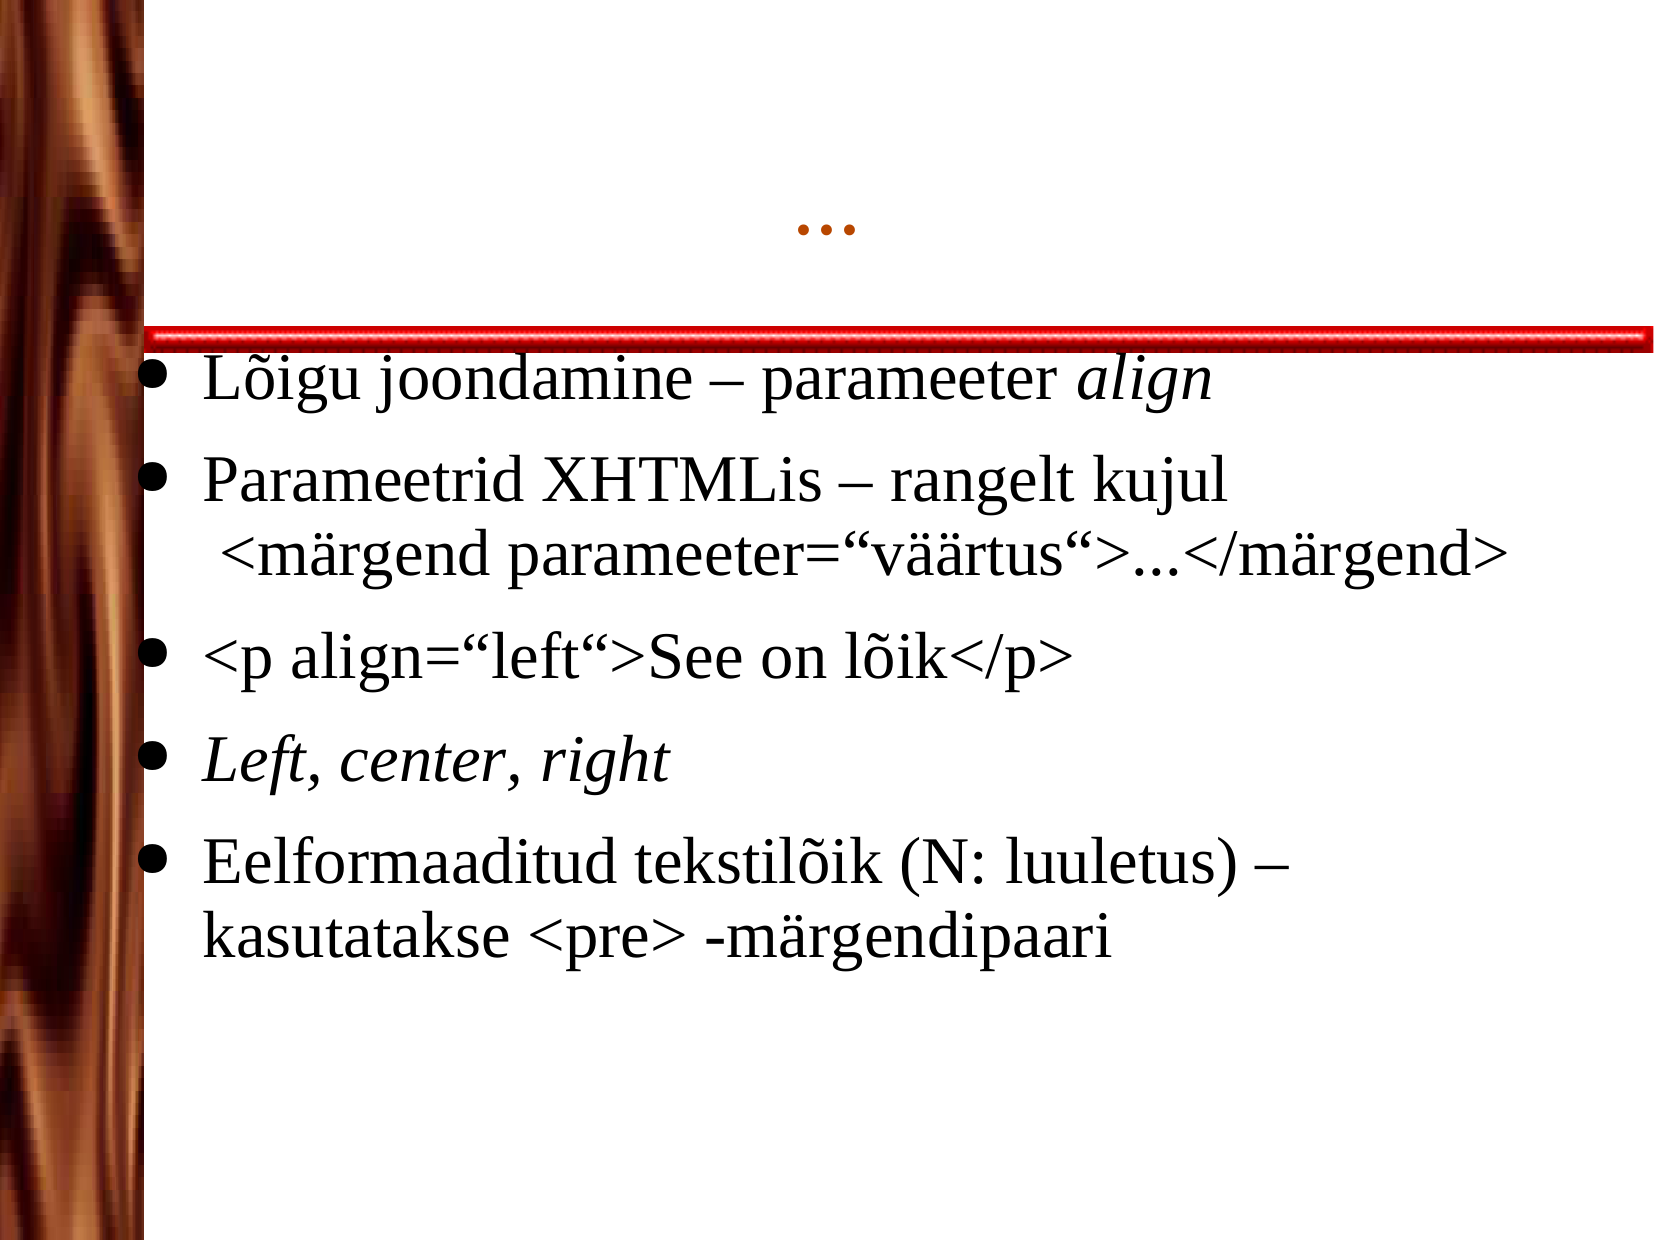

# ...
Lõigu joondamine – parameeter align
Parameetrid XHTMLis – rangelt kujul
 <märgend parameeter=“väärtus“>...</märgend>
<p align=“left“>See on lõik</p>
Left, center, right
Eelformaaditud tekstilõik (N: luuletus) – kasutatakse <pre> -märgendipaari